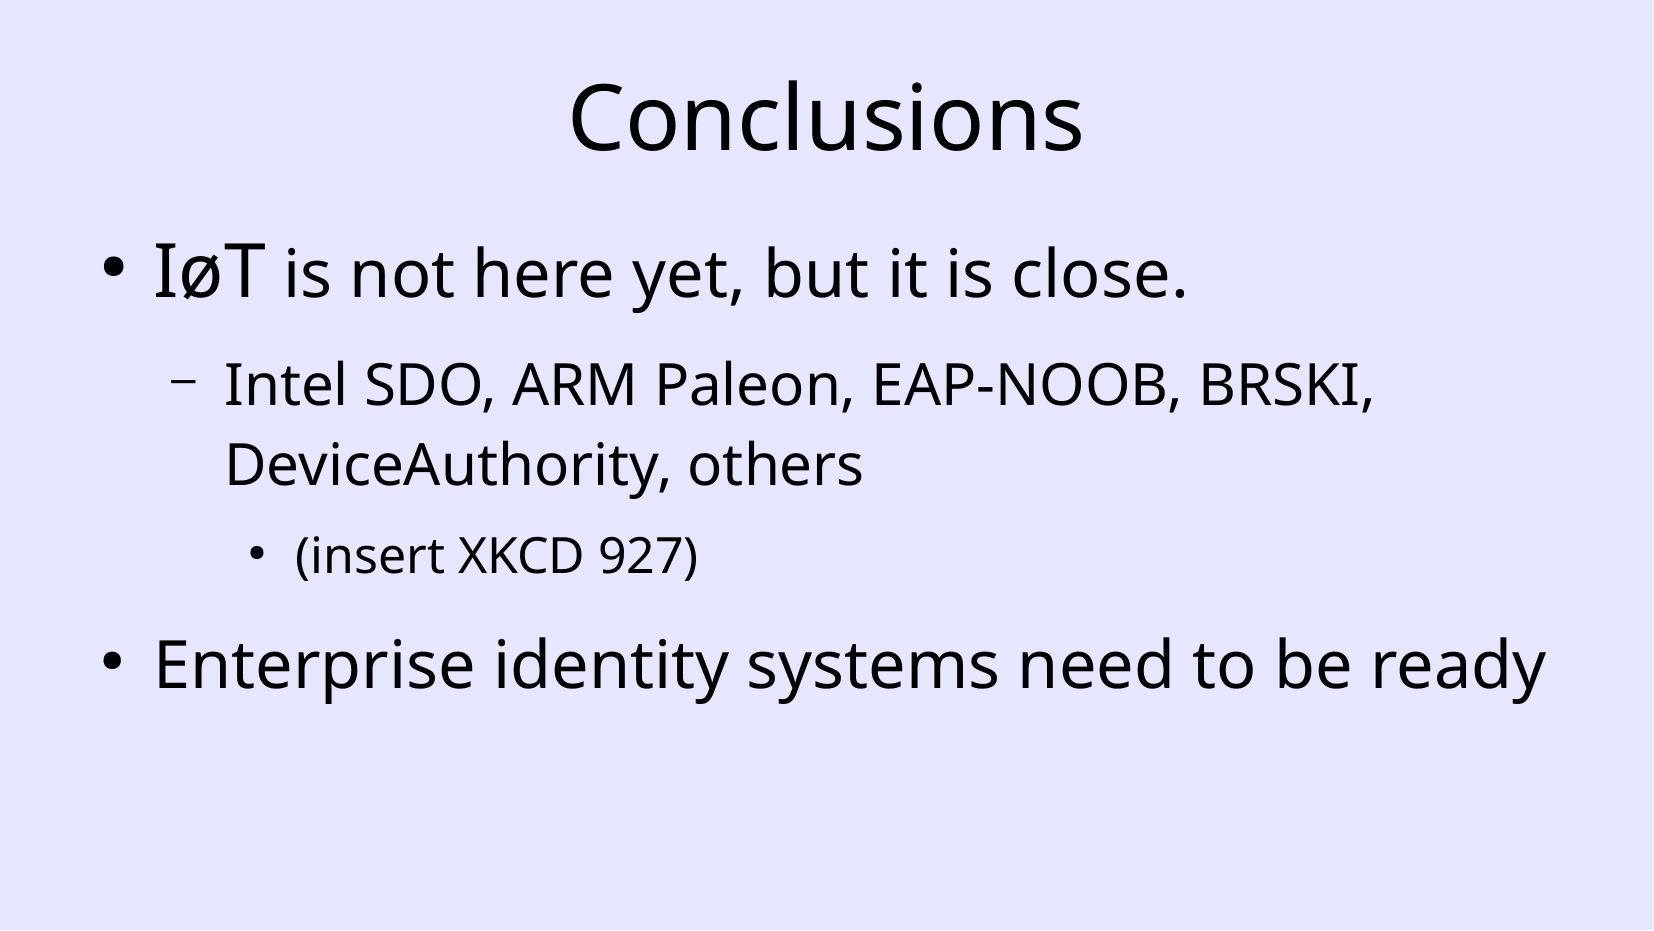

# Conclusions
IøT is not here yet, but it is close.
Intel SDO, ARM Paleon, EAP-NOOB, BRSKI, DeviceAuthority, others
(insert XKCD 927)
Enterprise identity systems need to be ready